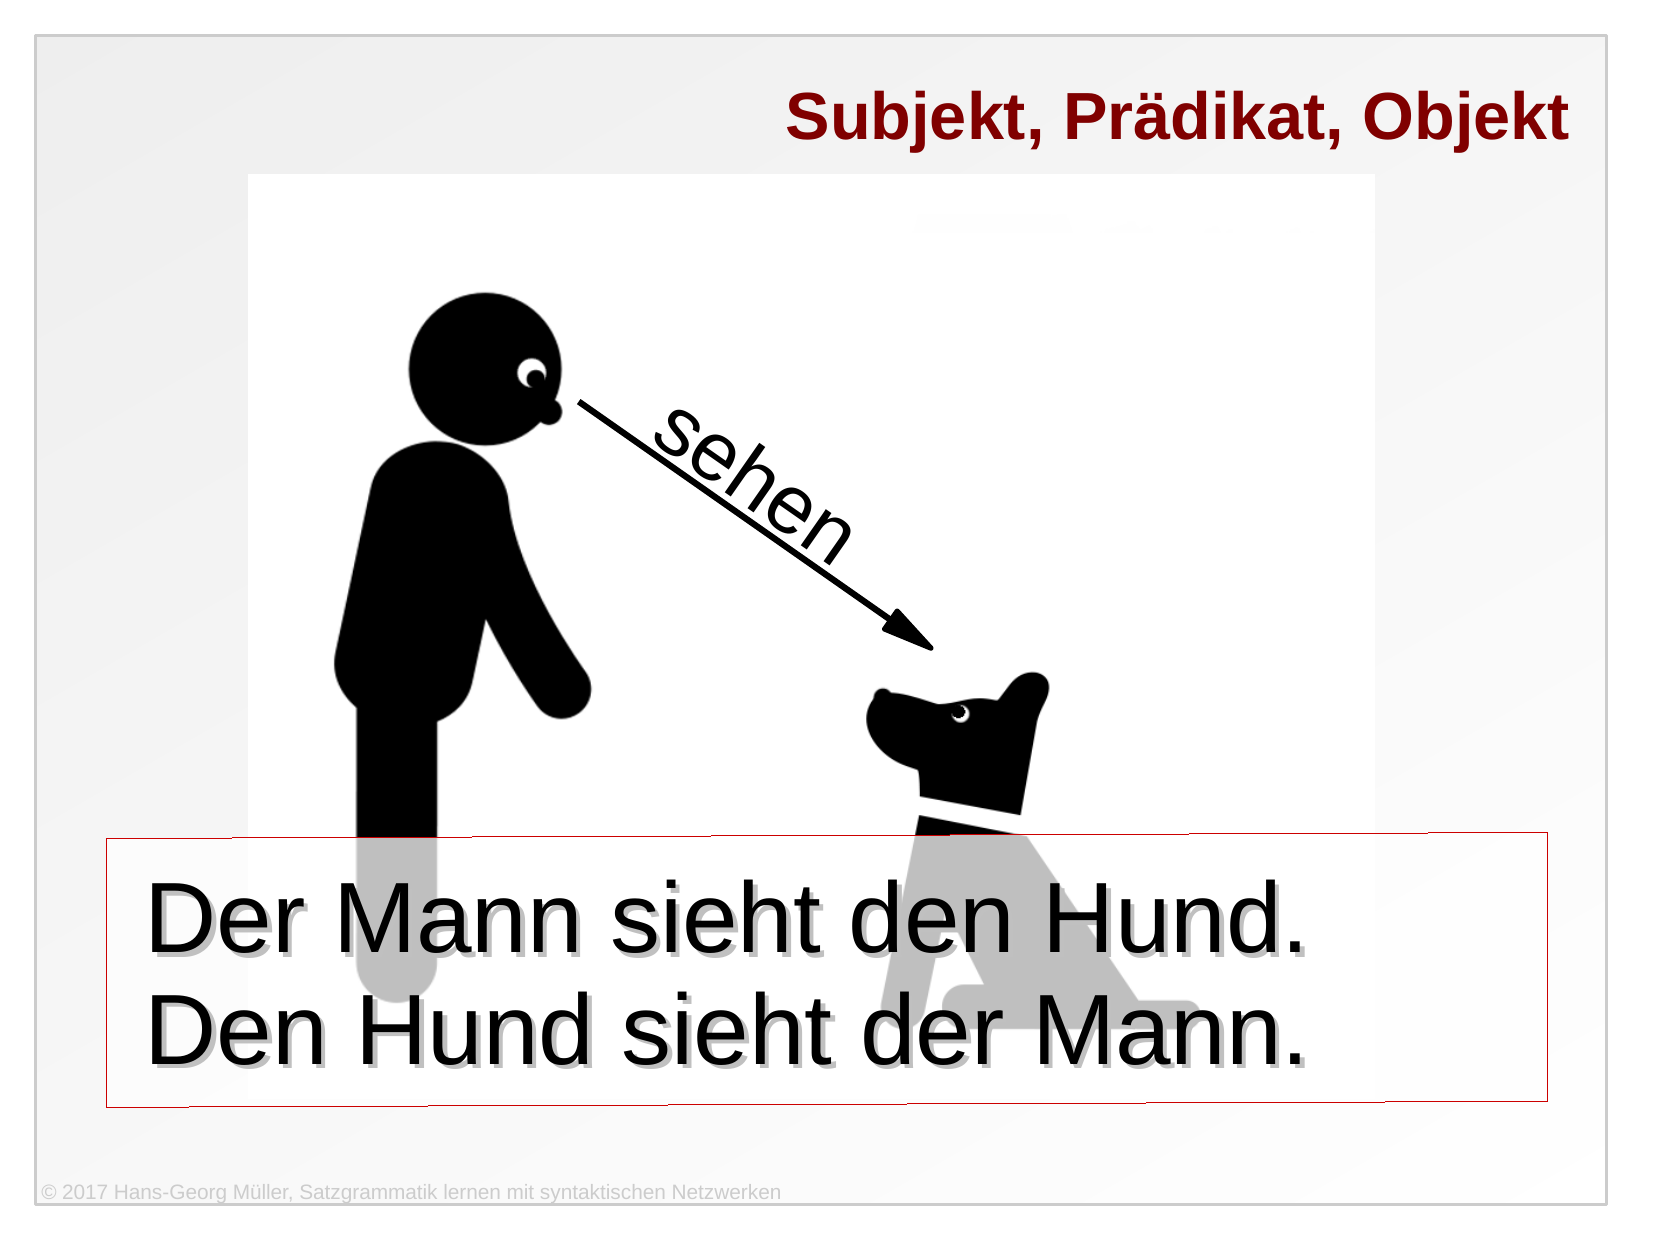

# Subjekt, Prädikat, Objekt
sehen
Der Mann sieht den Hund.
Den Hund sieht der Mann.